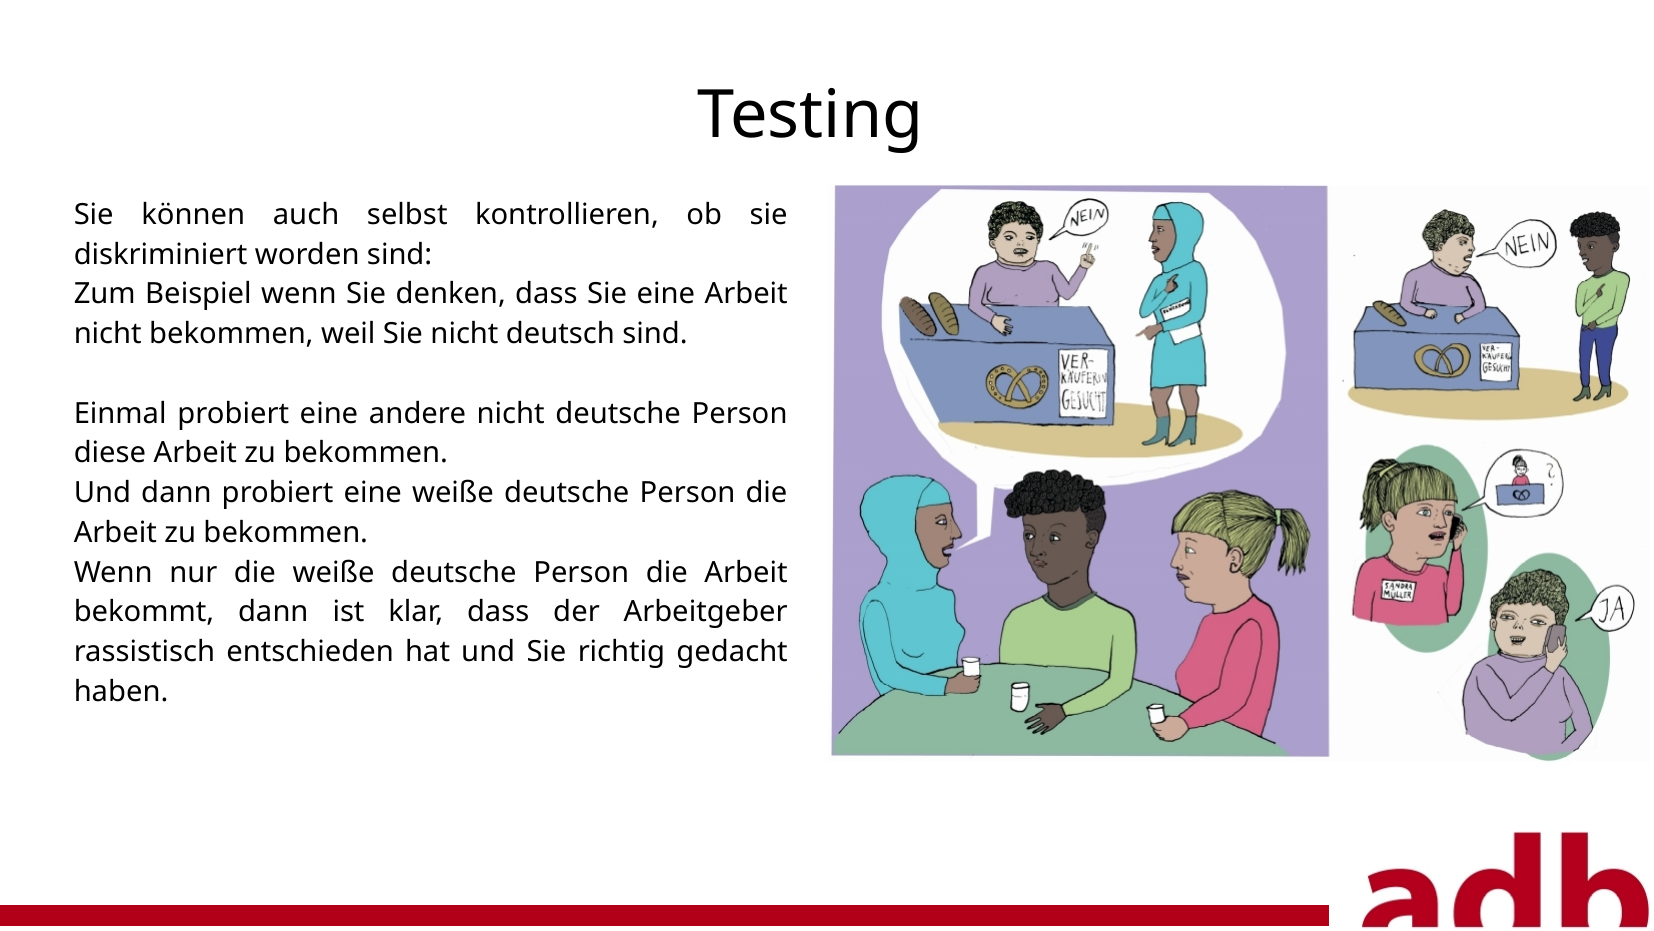

Testing
Sie können auch selbst kontrollieren, ob sie diskriminiert worden sind:
Zum Beispiel wenn Sie denken, dass Sie eine Arbeit nicht bekommen, weil Sie nicht deutsch sind.
Einmal probiert eine andere nicht deutsche Person diese Arbeit zu bekommen.
Und dann probiert eine weiße deutsche Person die Arbeit zu bekommen.
Wenn nur die weiße deutsche Person die Arbeit bekommt, dann ist klar, dass der Arbeitgeber rassistisch entschieden hat und Sie richtig gedacht haben.